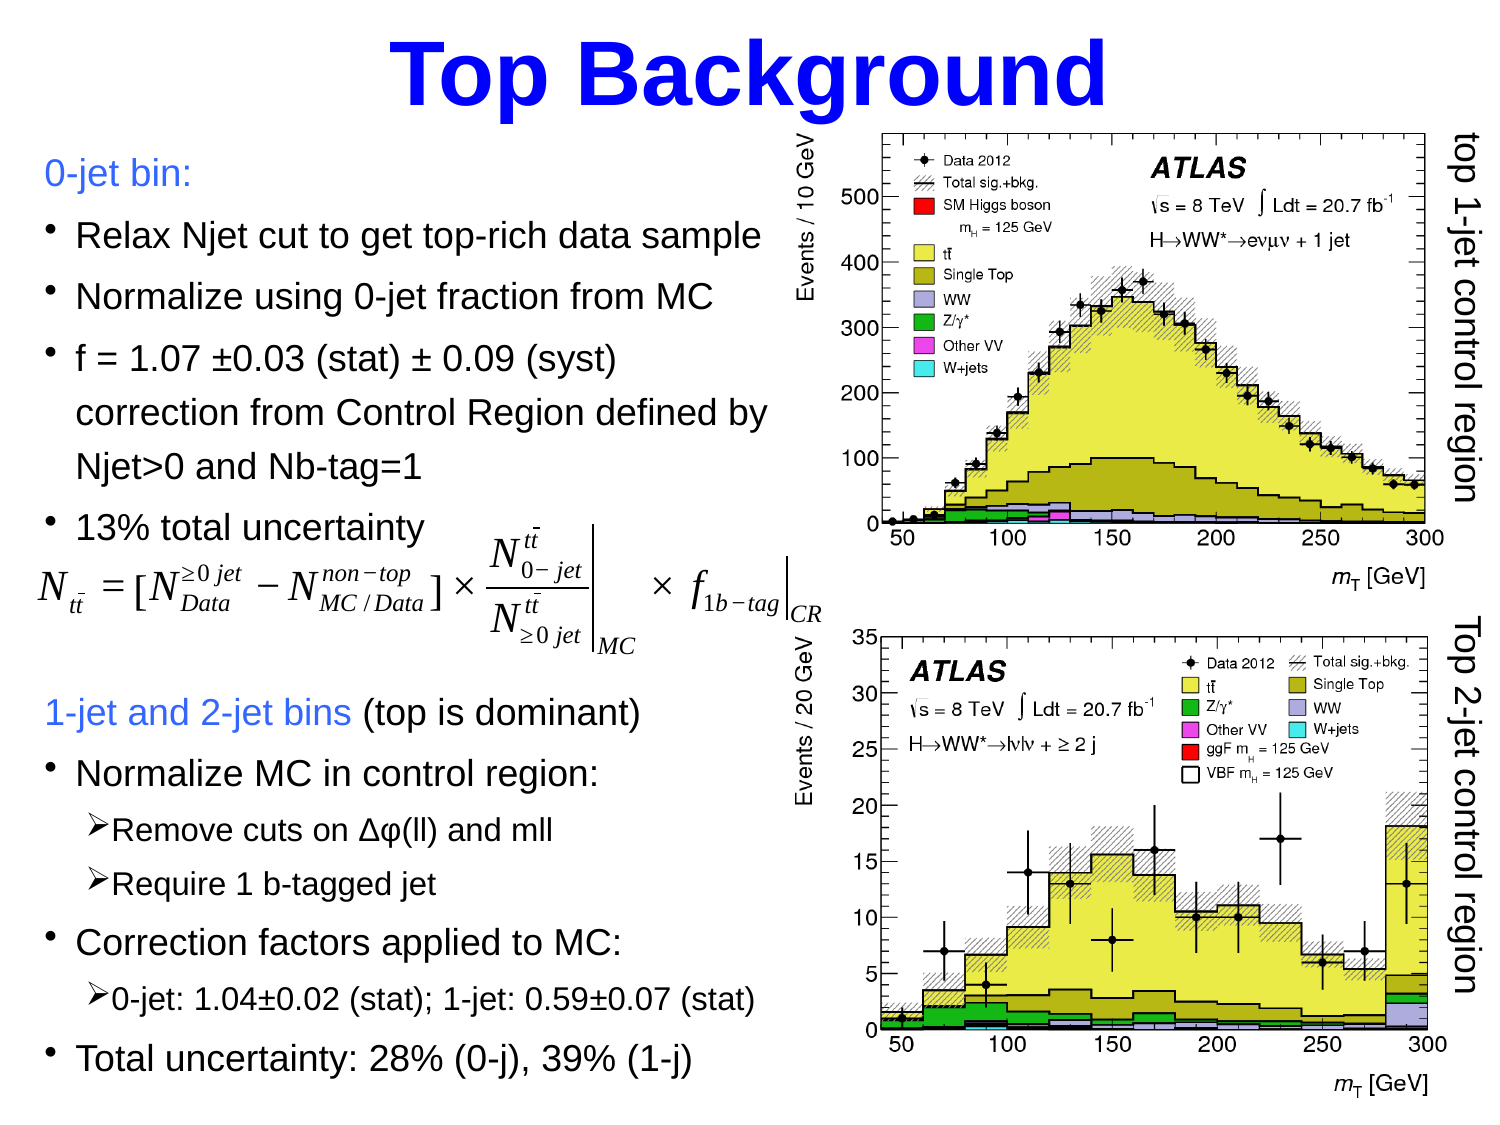

# Top Background
0-jet bin:
Relax Njet cut to get top-rich data sample
Normalize using 0-jet fraction from MC
f = 1.07 ±0.03 (stat) ± 0.09 (syst) correction from Control Region defined by Njet>0 and Nb-tag=1
13% total uncertainty
1-jet and 2-jet bins (top is dominant)
Normalize MC in control region:
Remove cuts on Δφ(ll) and mll
Require 1 b-tagged jet
Correction factors applied to MC:
0-jet: 1.04±0.02 (stat); 1-jet: 0.59±0.07 (stat)
Total uncertainty: 28% (0-j), 39% (1-j)
top 1-jet control region
Top 2-jet control region